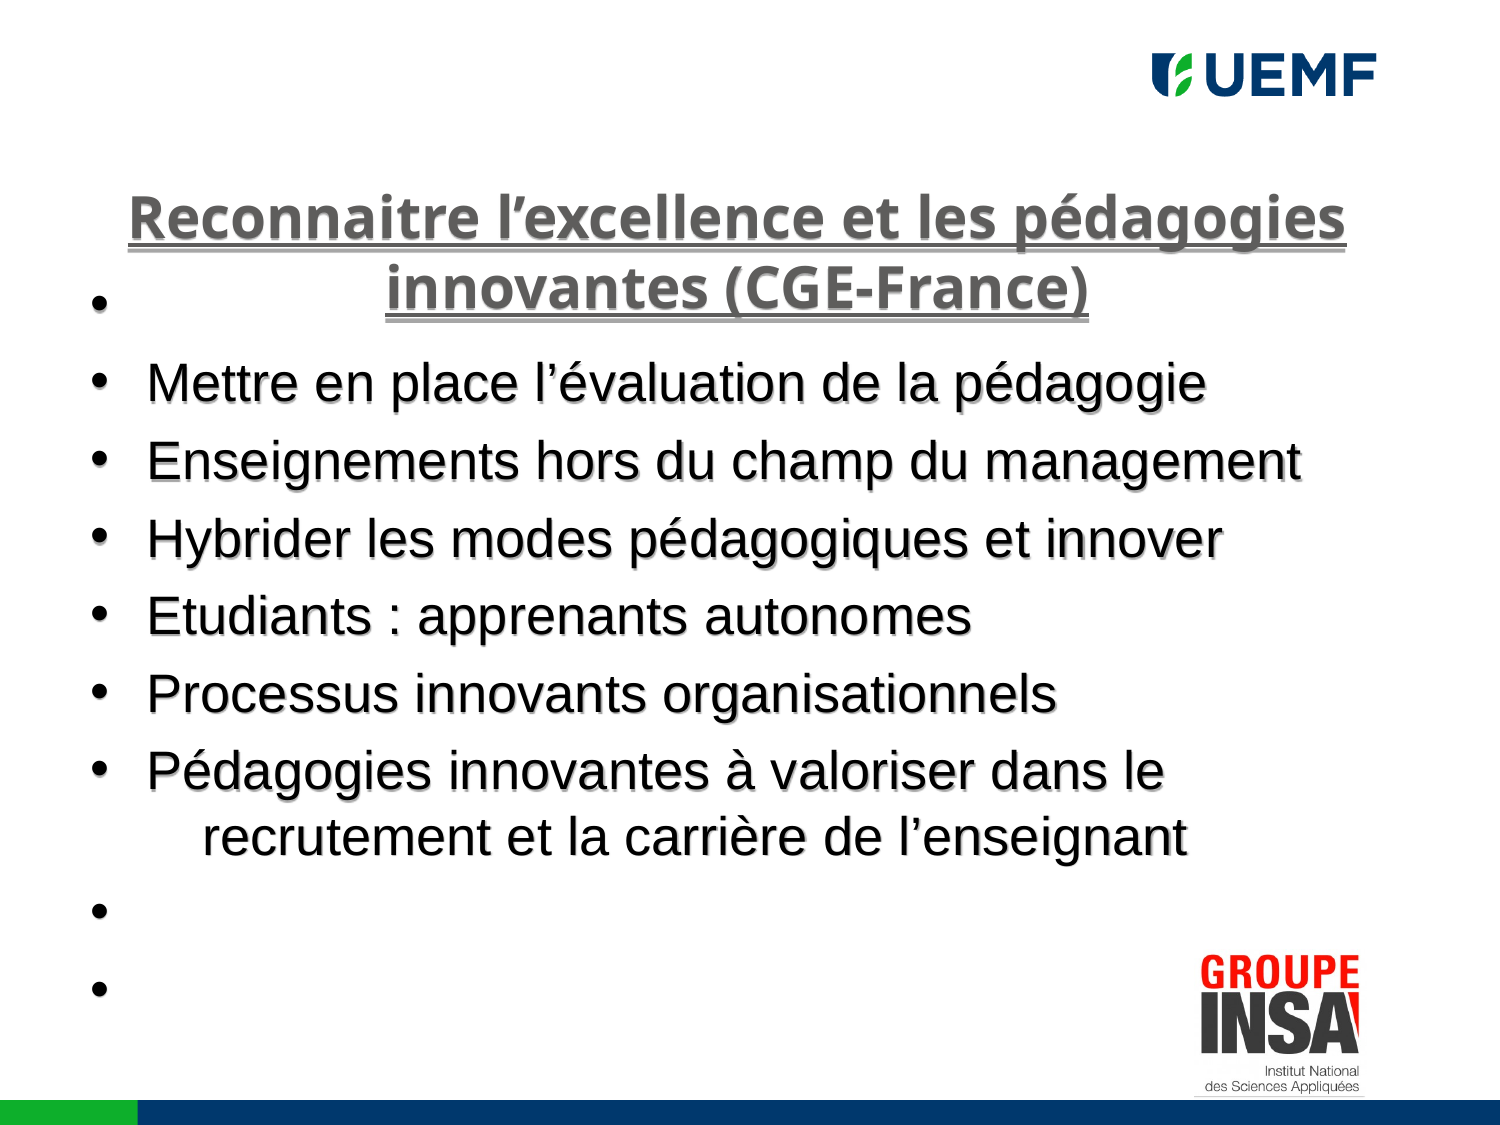

# Reconnaitre l’excellence et les pédagogies innovantes (CGE-France)
Mettre en place l’évaluation de la pédagogie
Enseignements hors du champ du management
Hybrider les modes pédagogiques et innover
Etudiants : apprenants autonomes
Processus innovants organisationnels
Pédagogies innovantes à valoriser dans le recrutement et la carrière de l’enseignant